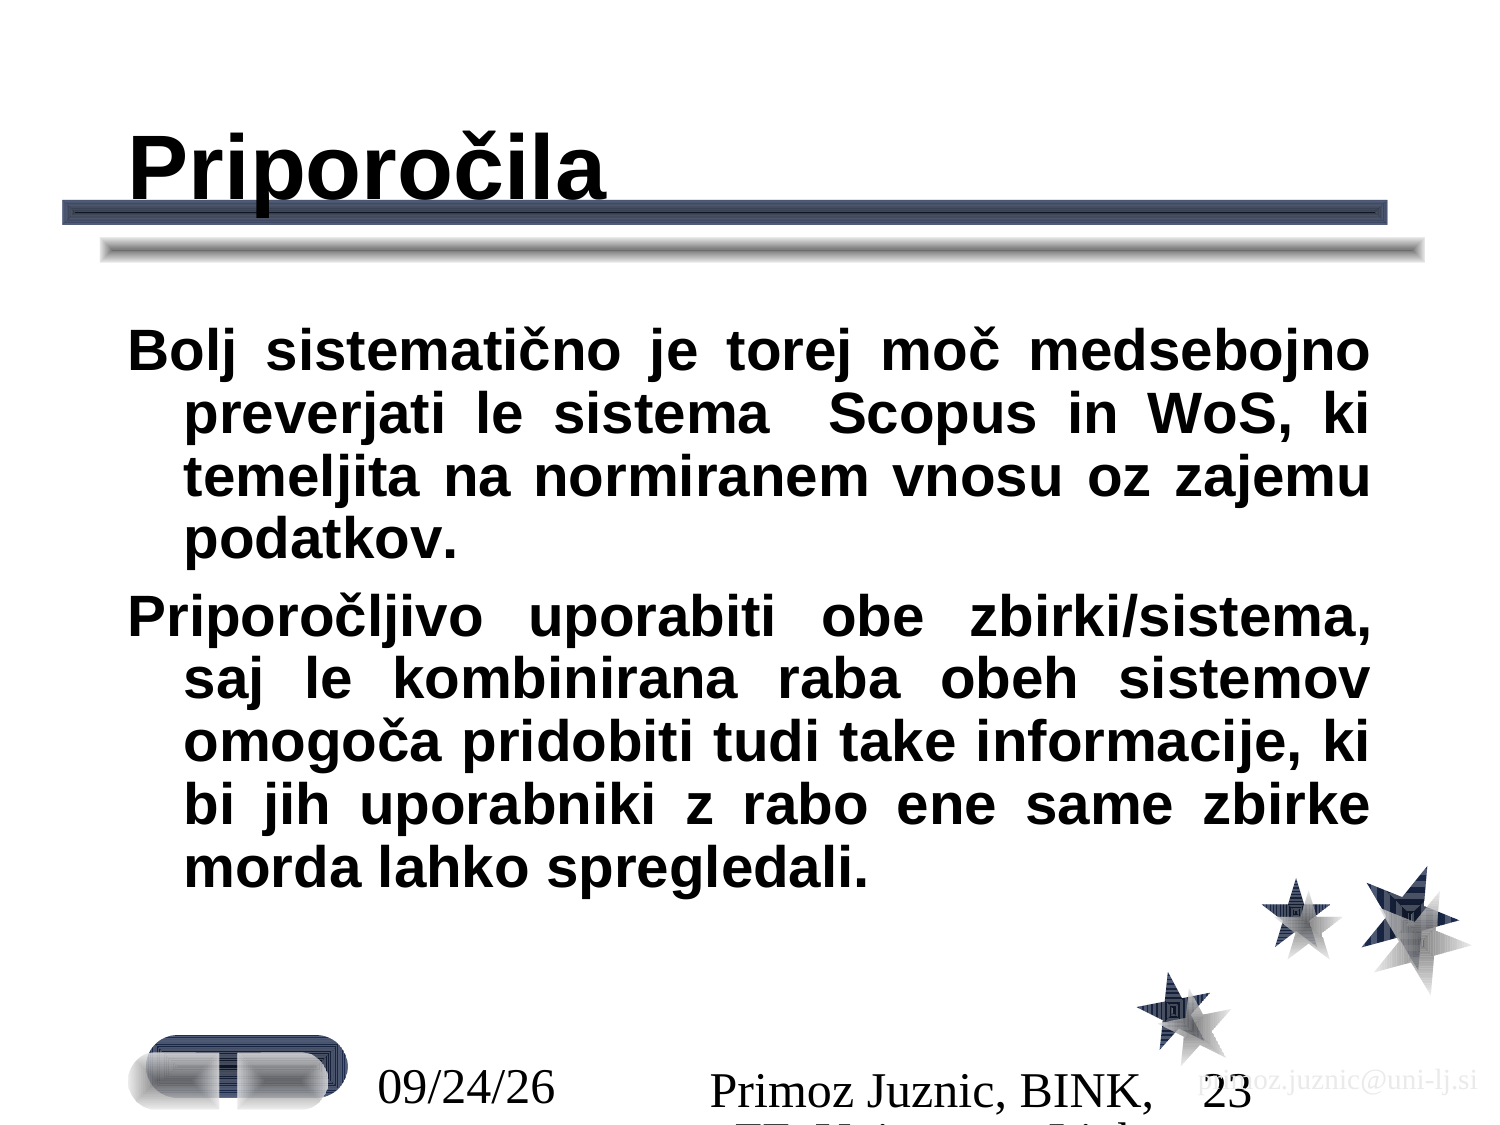

# Priporočila
Bolj sistematično je torej moč medsebojno preverjati le sistema Scopus in WoS, ki temeljita na normiranem vnosu oz zajemu podatkov.
Priporočljivo uporabiti obe zbirki/sistema, saj le kombinirana raba obeh sistemov omogoča pridobiti tudi take informacije, ki bi jih uporabniki z rabo ene same zbirke morda lahko spregledali.
Primoz Juznic, BINK, FF, Univerza v Ljubljani
23